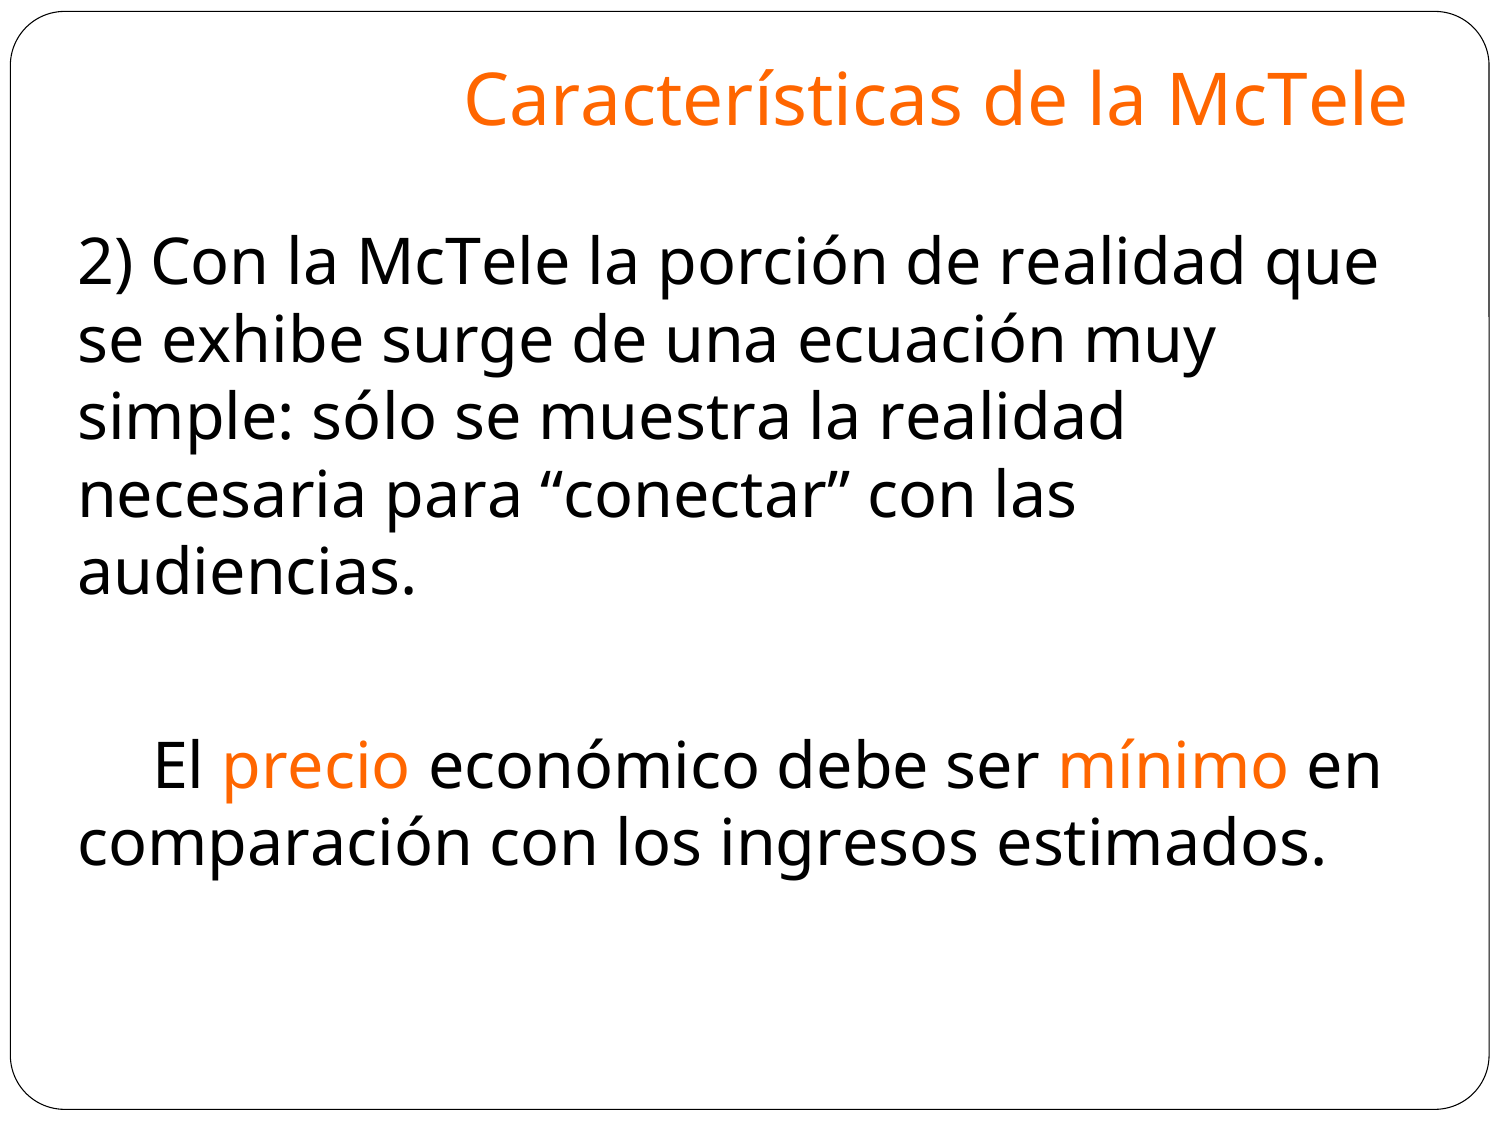

#
Características de la McTele
2) Con la McTele la porción de realidad que se exhibe surge de una ecuación muy simple: sólo se muestra la realidad necesaria para “conectar” con las audiencias.
	El precio económico debe ser mínimo en comparación con los ingresos estimados.